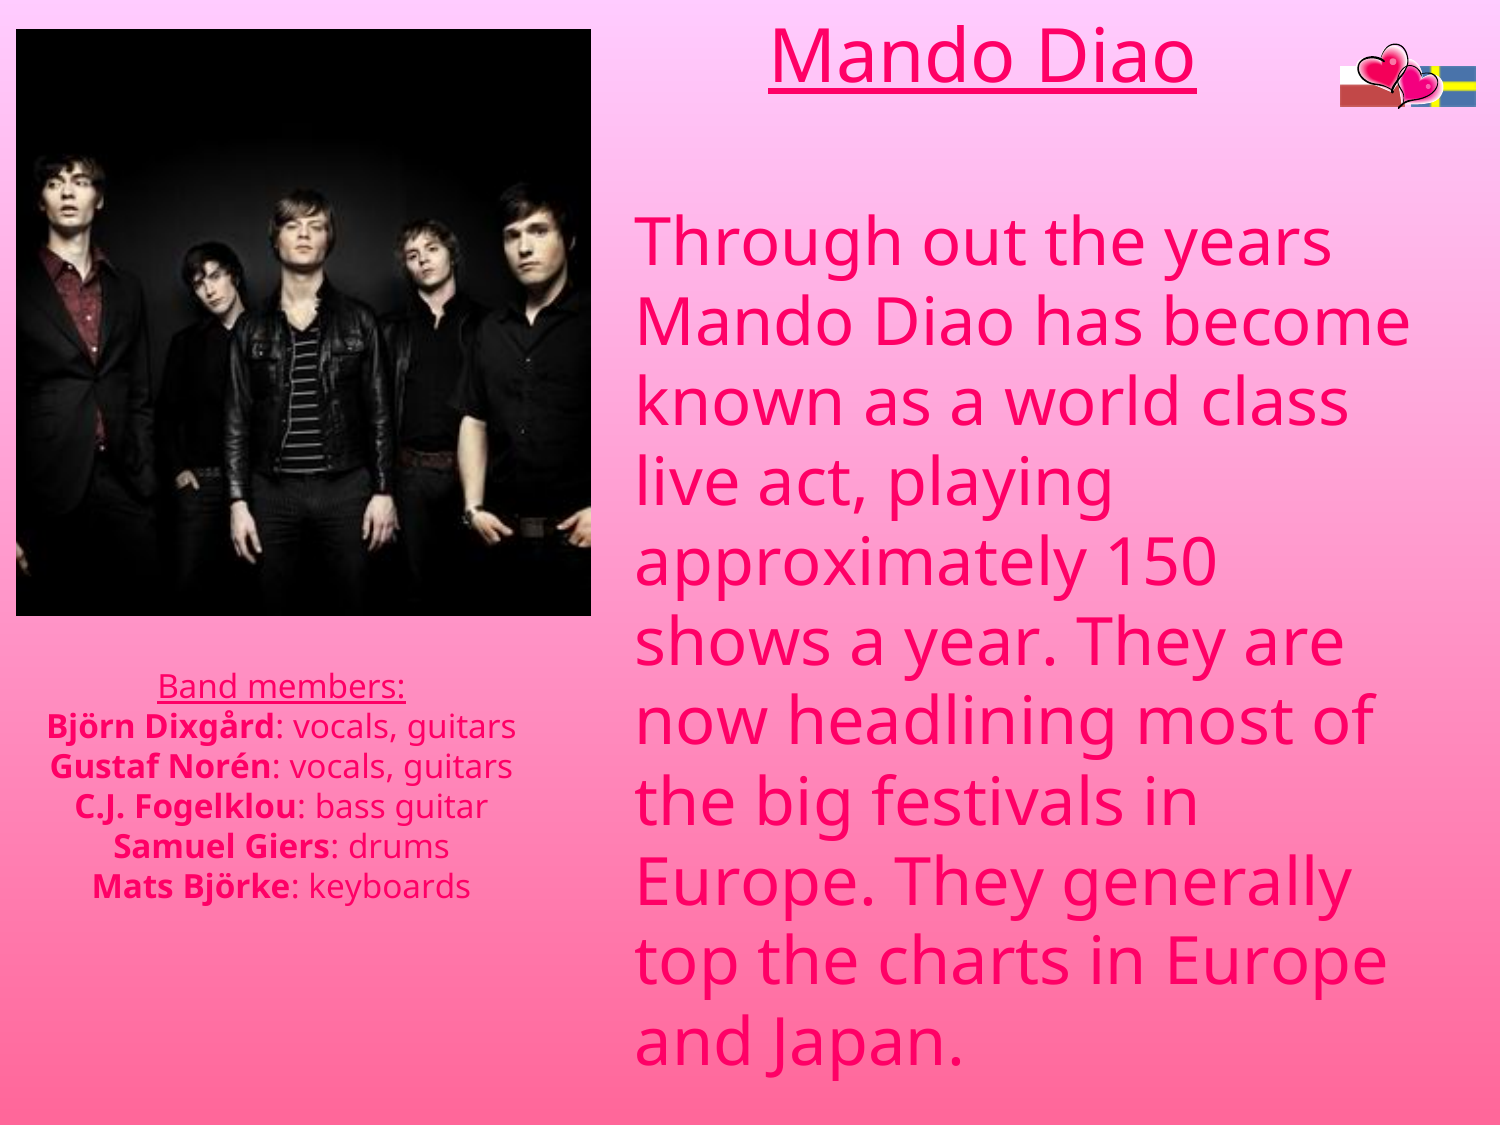

Mando Diao
Through out the years Mando Diao has become known as a world class live act, playing approximately 150 shows a year. They are now headlining most of the big festivals in Europe. They generally top the charts in Europe and Japan.
Band members:
Björn Dixgård: vocals, guitars
Gustaf Norén: vocals, guitars
C.J. Fogelklou: bass guitar
Samuel Giers: drums
Mats Björke: keyboards